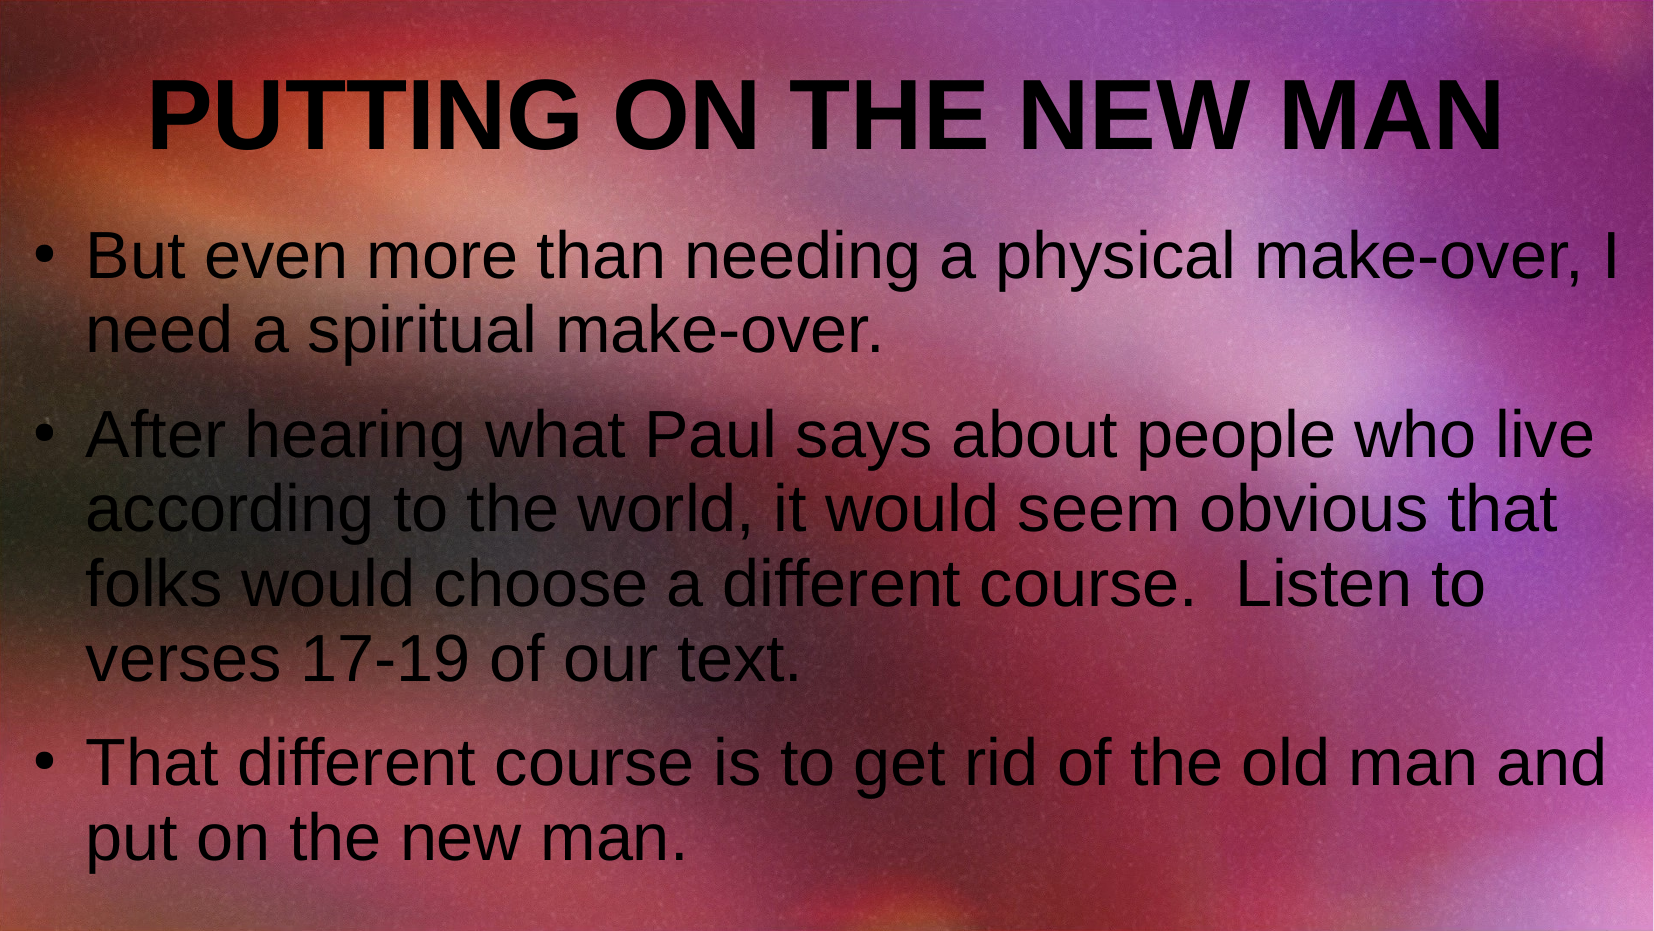

# PUTTING ON THE NEW MAN
But even more than needing a physical make-over, I need a spiritual make-over.
After hearing what Paul says about people who live according to the world, it would seem obvious that folks would choose a different course. Listen to verses 17-19 of our text.
That different course is to get rid of the old man and put on the new man.